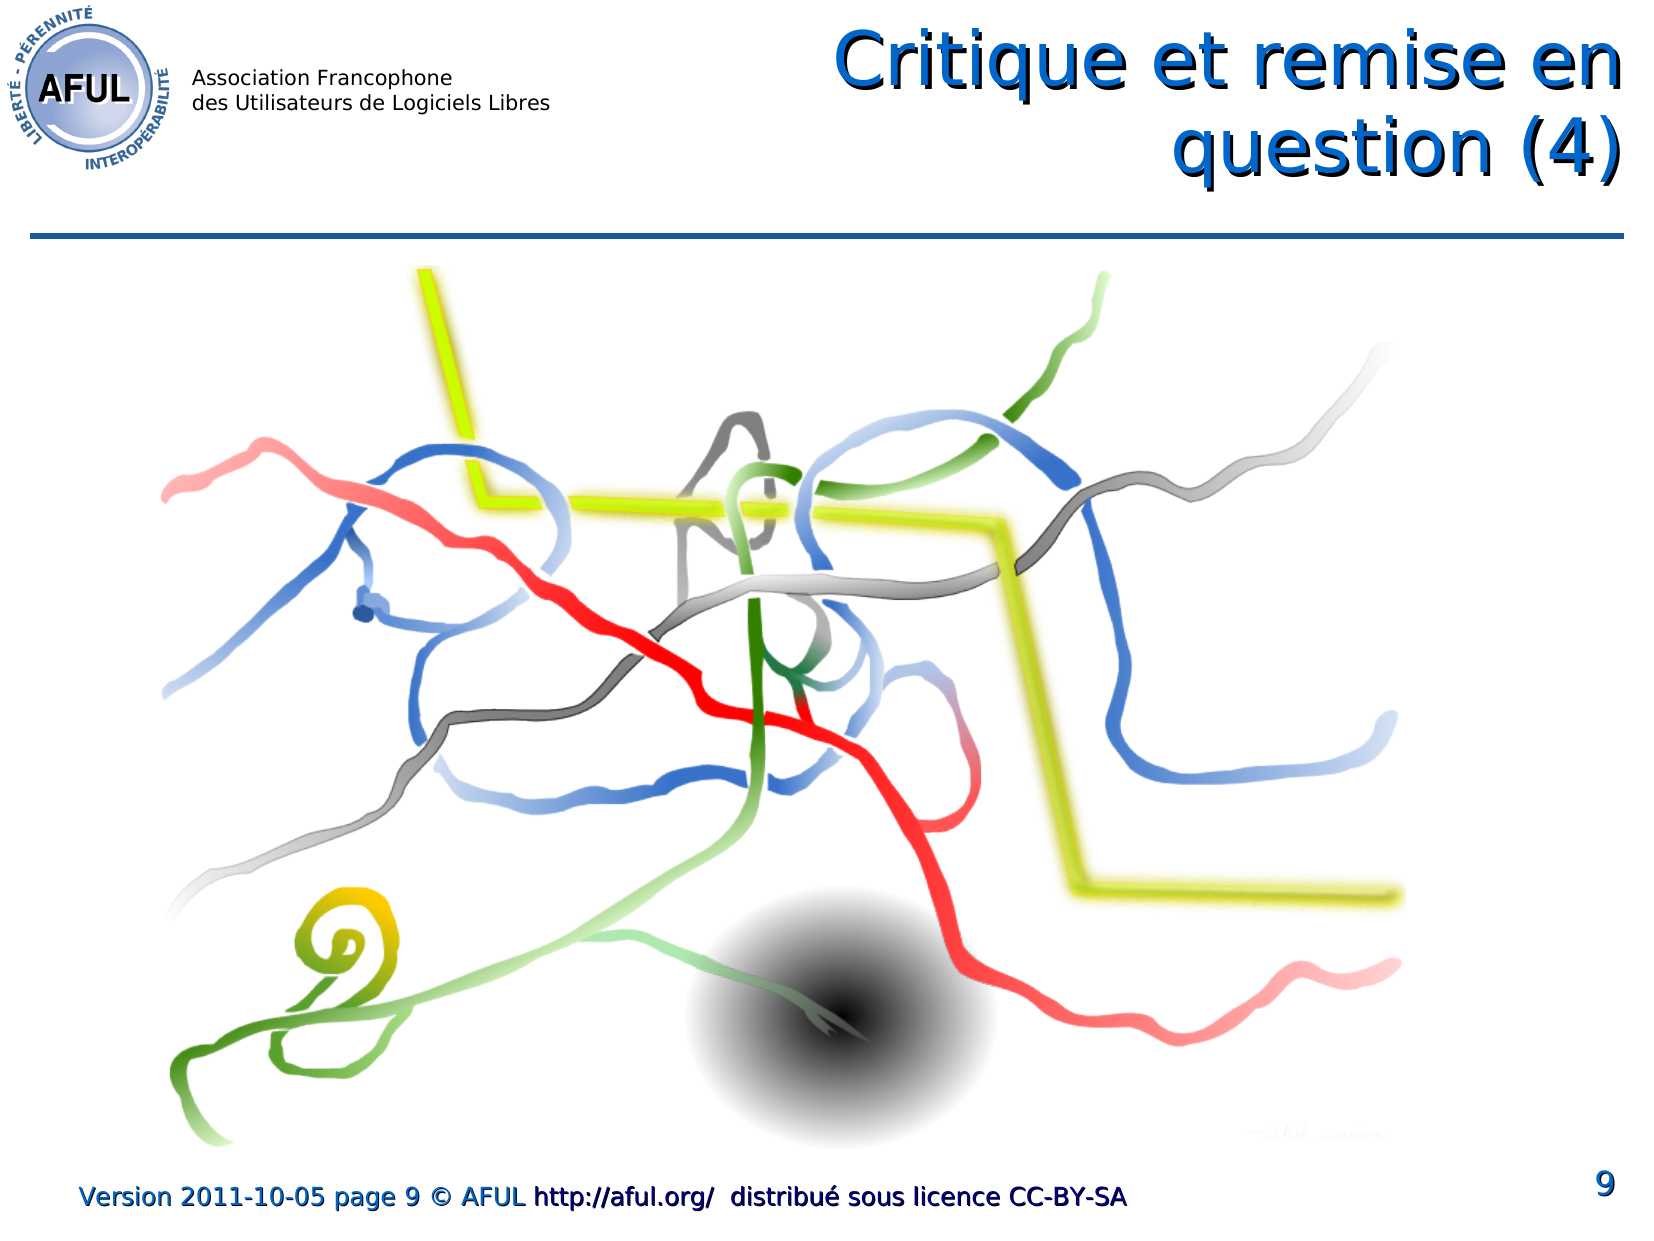

# Critique et remise en question (4)